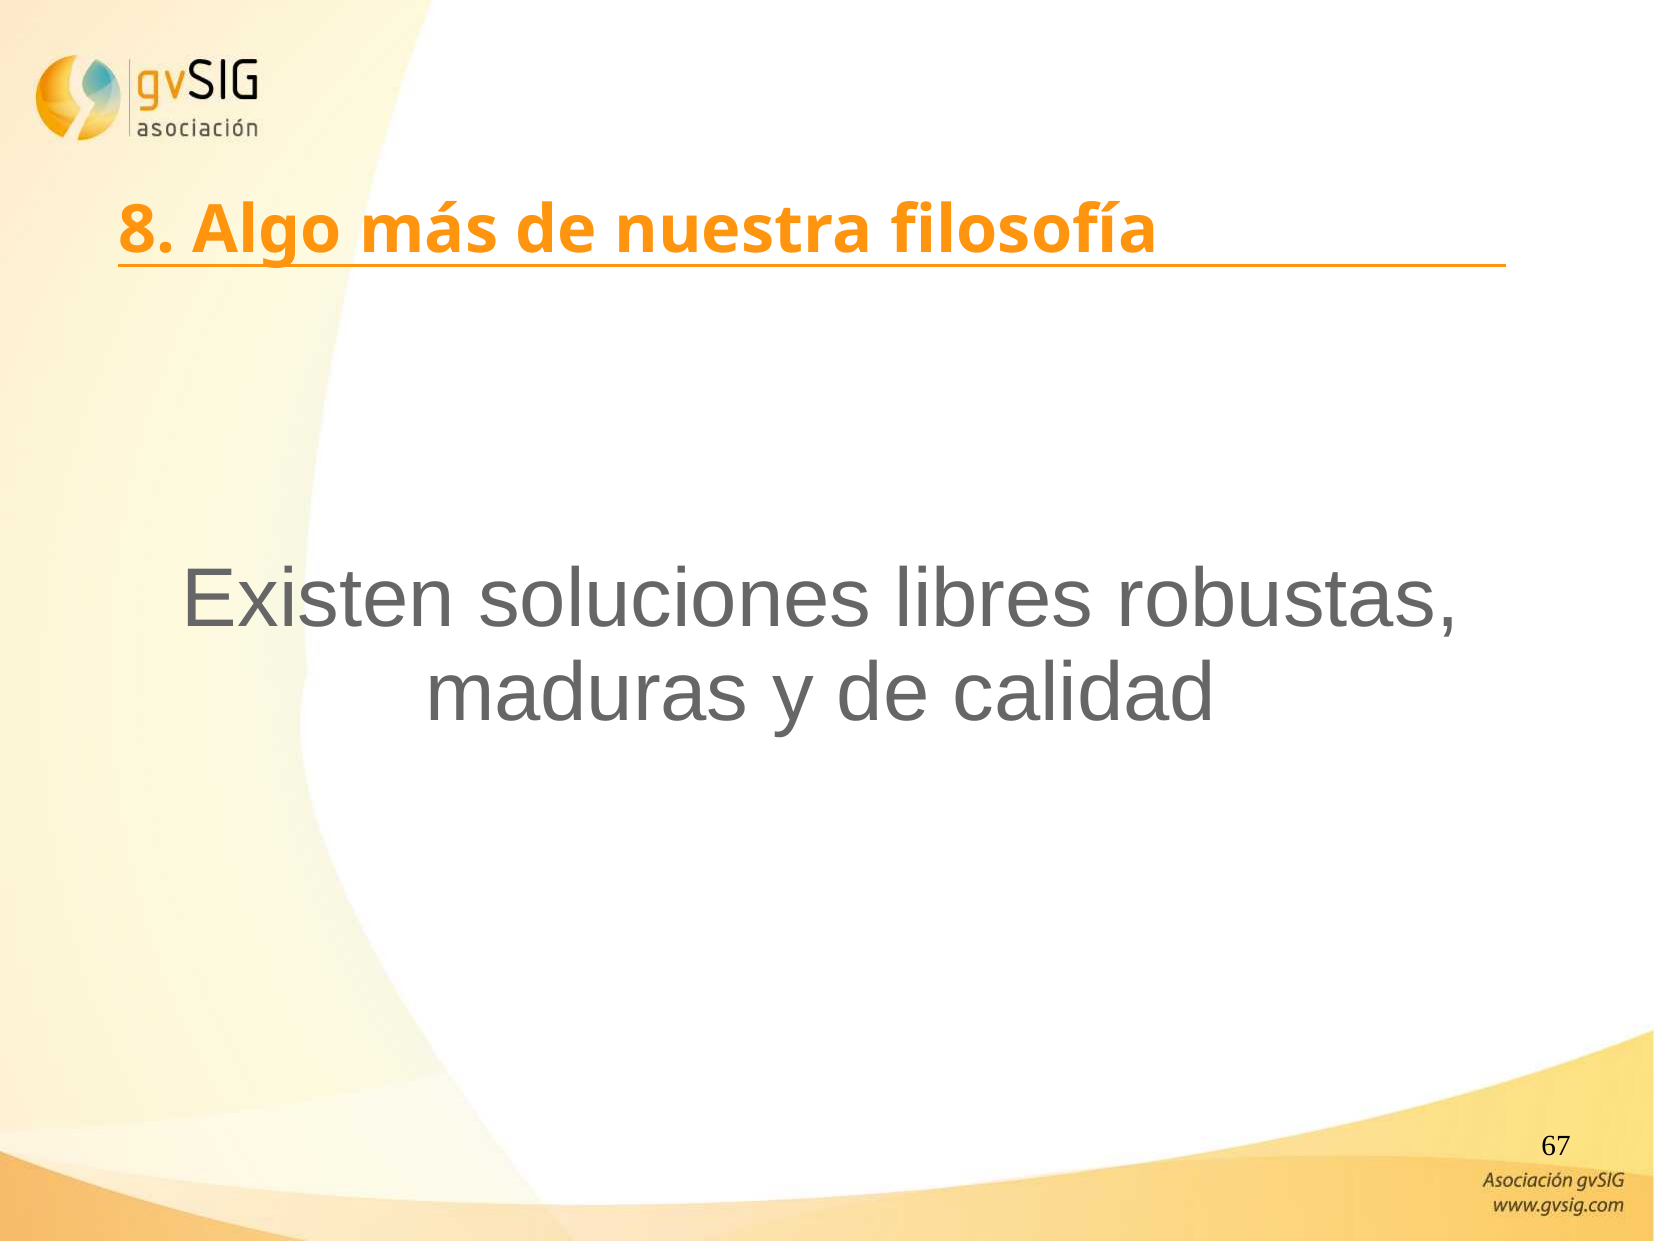

# 8. Algo más de nuestra filosofía
Existen soluciones libres robustas, maduras y de calidad
67